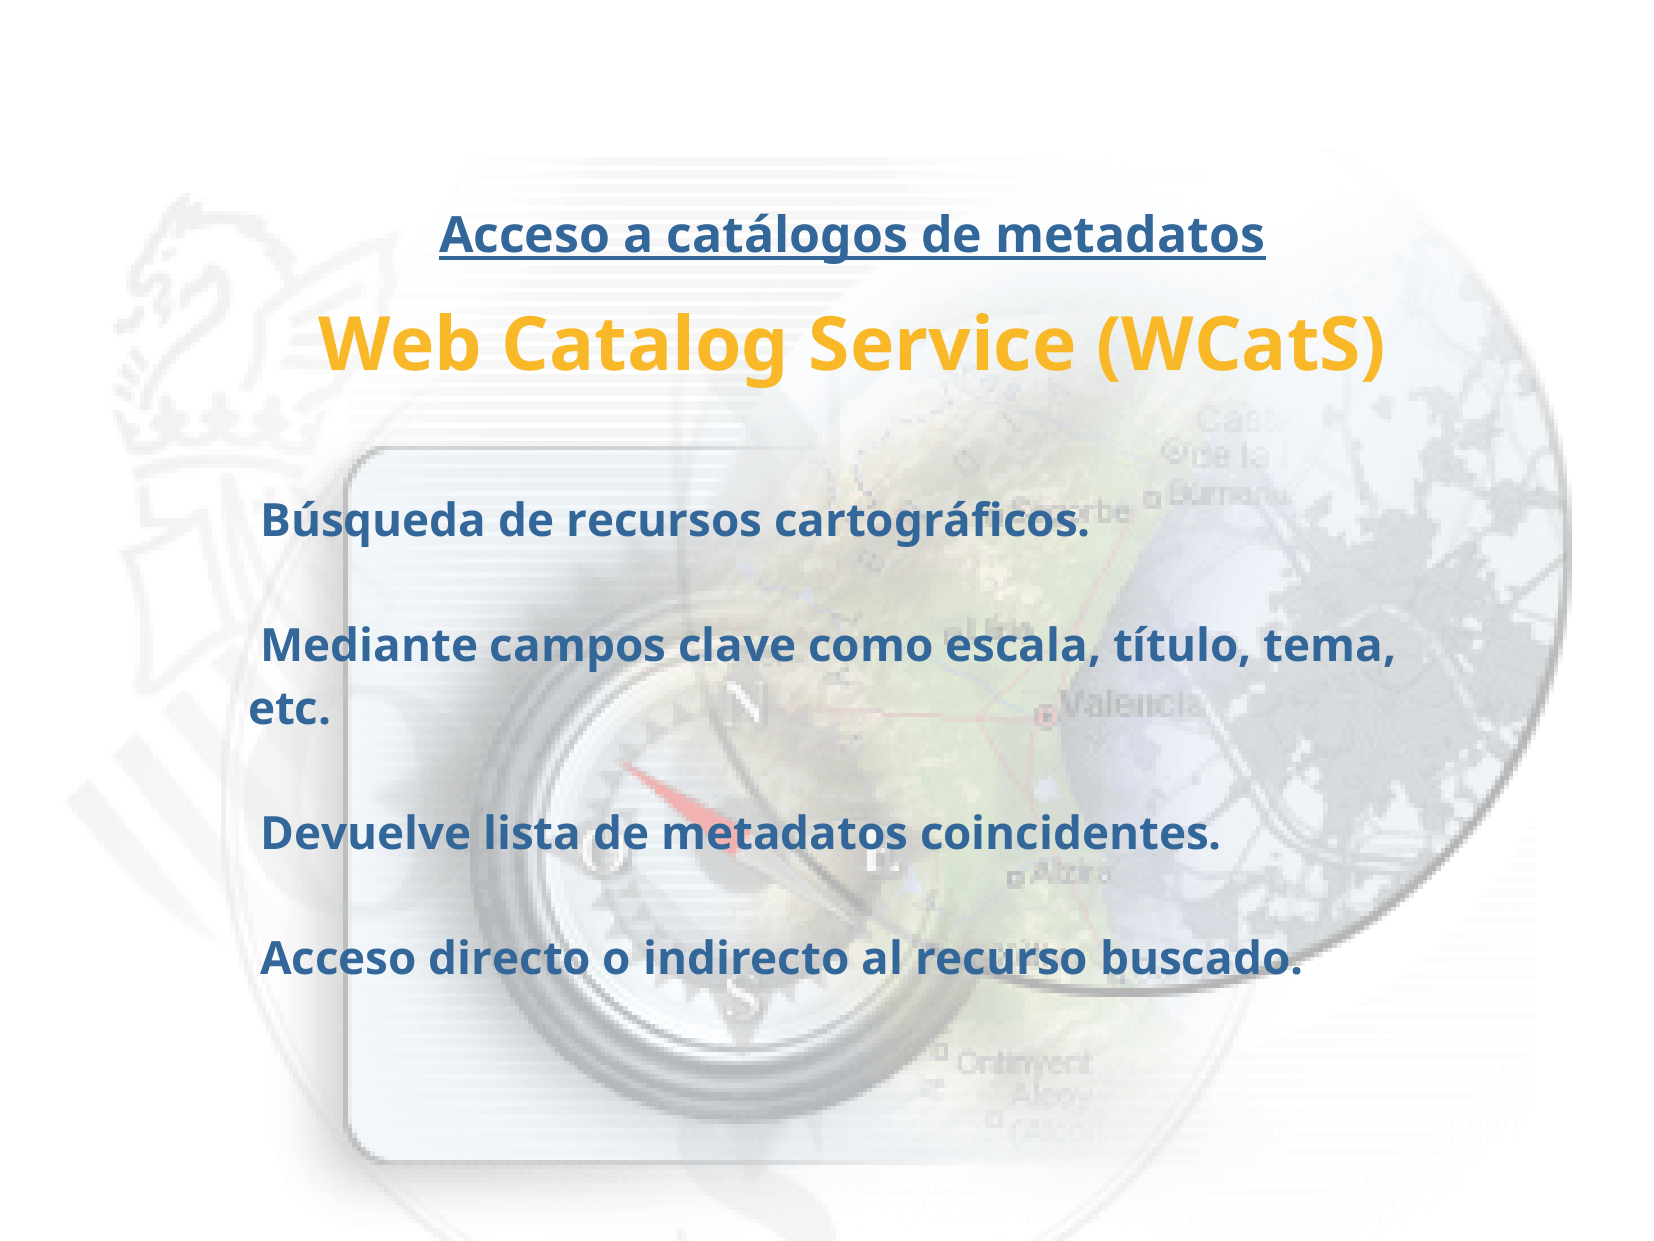

Acceso a catálogos de metadatos
Web Catalog Service (WCatS)
 Búsqueda de recursos cartográficos.
 Mediante campos clave como escala, título, tema, etc.
 Devuelve lista de metadatos coincidentes.
 Acceso directo o indirecto al recurso buscado.